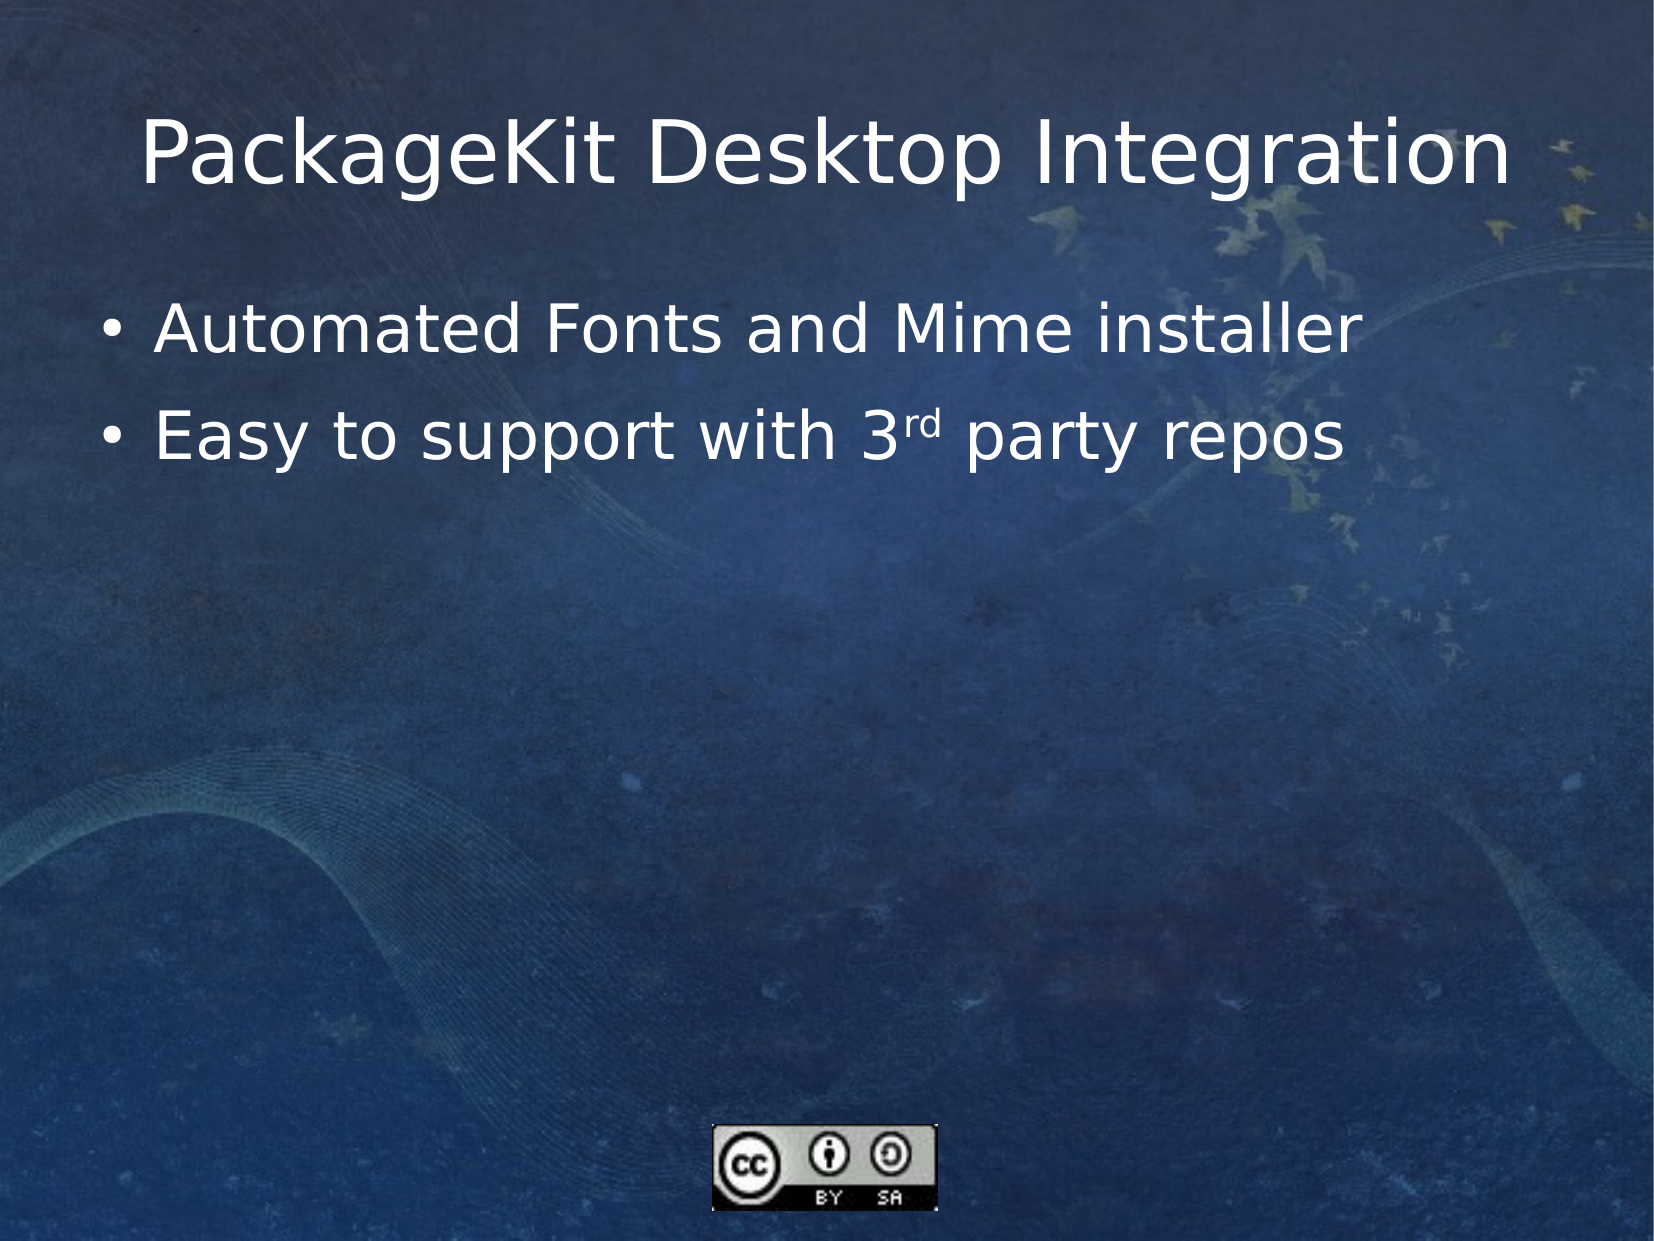

# PackageKit Desktop Integration
Automated Fonts and Mime installer
Easy to support with 3rd party repos